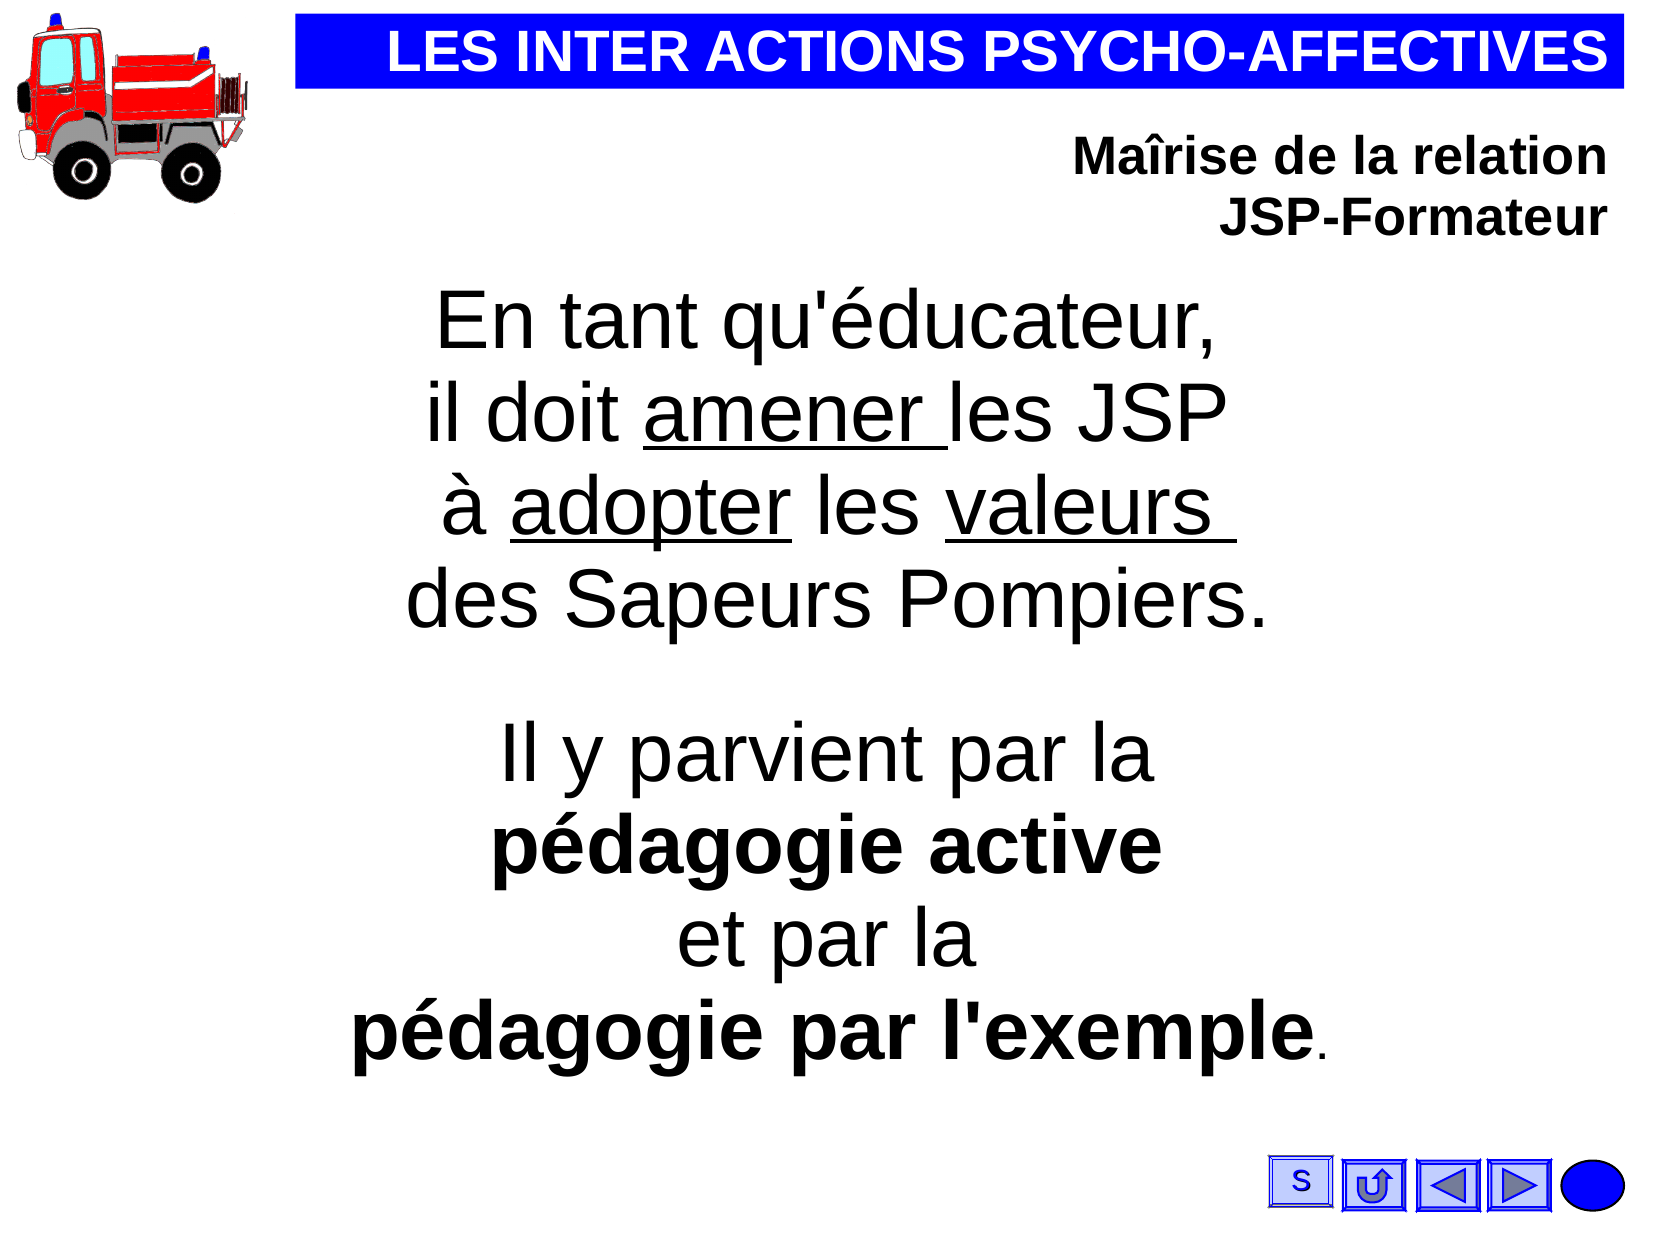

LES INTER ACTIONS PSYCHO-AFFECTIVES
Maîrise de la relation
JSP-Formateur
En tant qu'éducateur,
il doit amener les JSP
à adopter les valeurs
des Sapeurs Pompiers.
Il y parvient par la
pédagogie active
et par la
pédagogie par l'exemple.